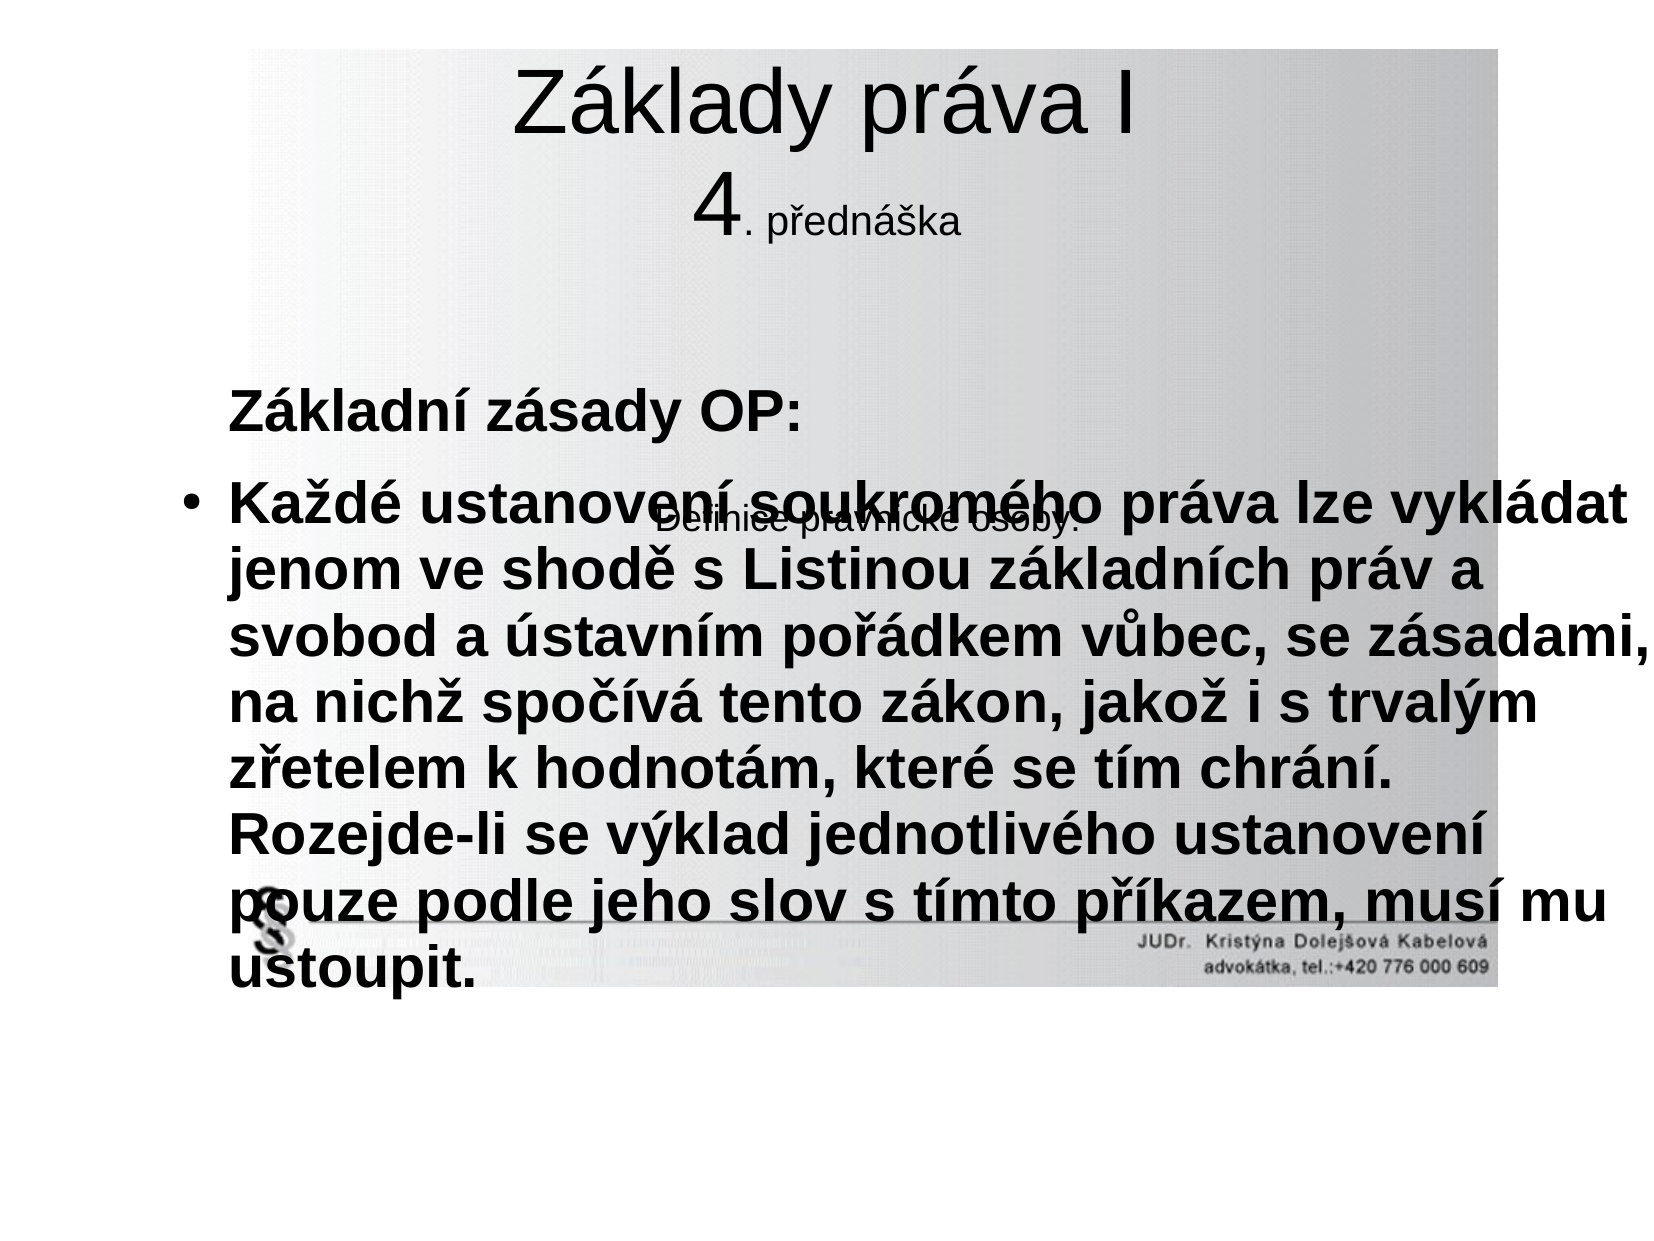

# Základy práva I 4. přednáška
Základní zásady OP:
Každé ustanovení soukromého práva lze vykládat jenom ve shodě s Listinou základních práv a svobod a ústavním pořádkem vůbec, se zásadami, na nichž spočívá tento zákon, jakož i s trvalým zřetelem k hodnotám, které se tím chrání. Rozejde-li se výklad jednotlivého ustanovení pouze podle jeho slov s tímto příkazem, musí mu ustoupit.